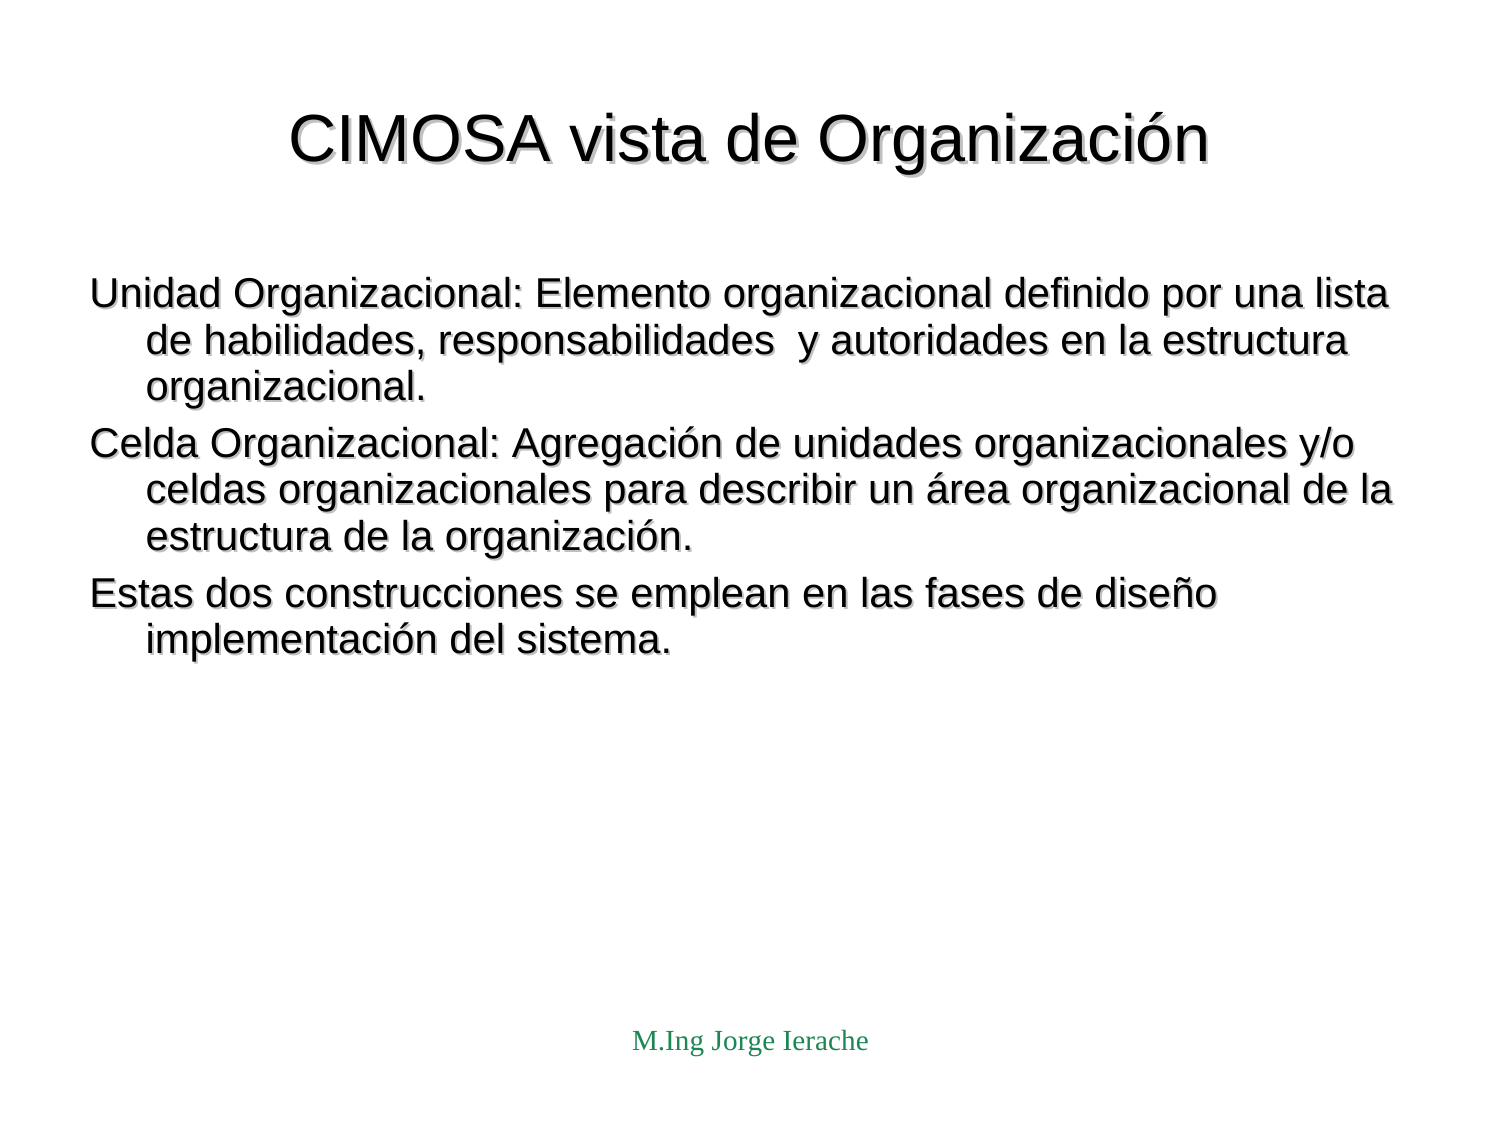

# CIMOSA vista de Organización
Unidad Organizacional: Elemento organizacional definido por una lista de habilidades, responsabilidades y autoridades en la estructura organizacional.
Celda Organizacional: Agregación de unidades organizacionales y/o celdas organizacionales para describir un área organizacional de la estructura de la organización.
Estas dos construcciones se emplean en las fases de diseño implementación del sistema.
M.Ing Jorge Ierache